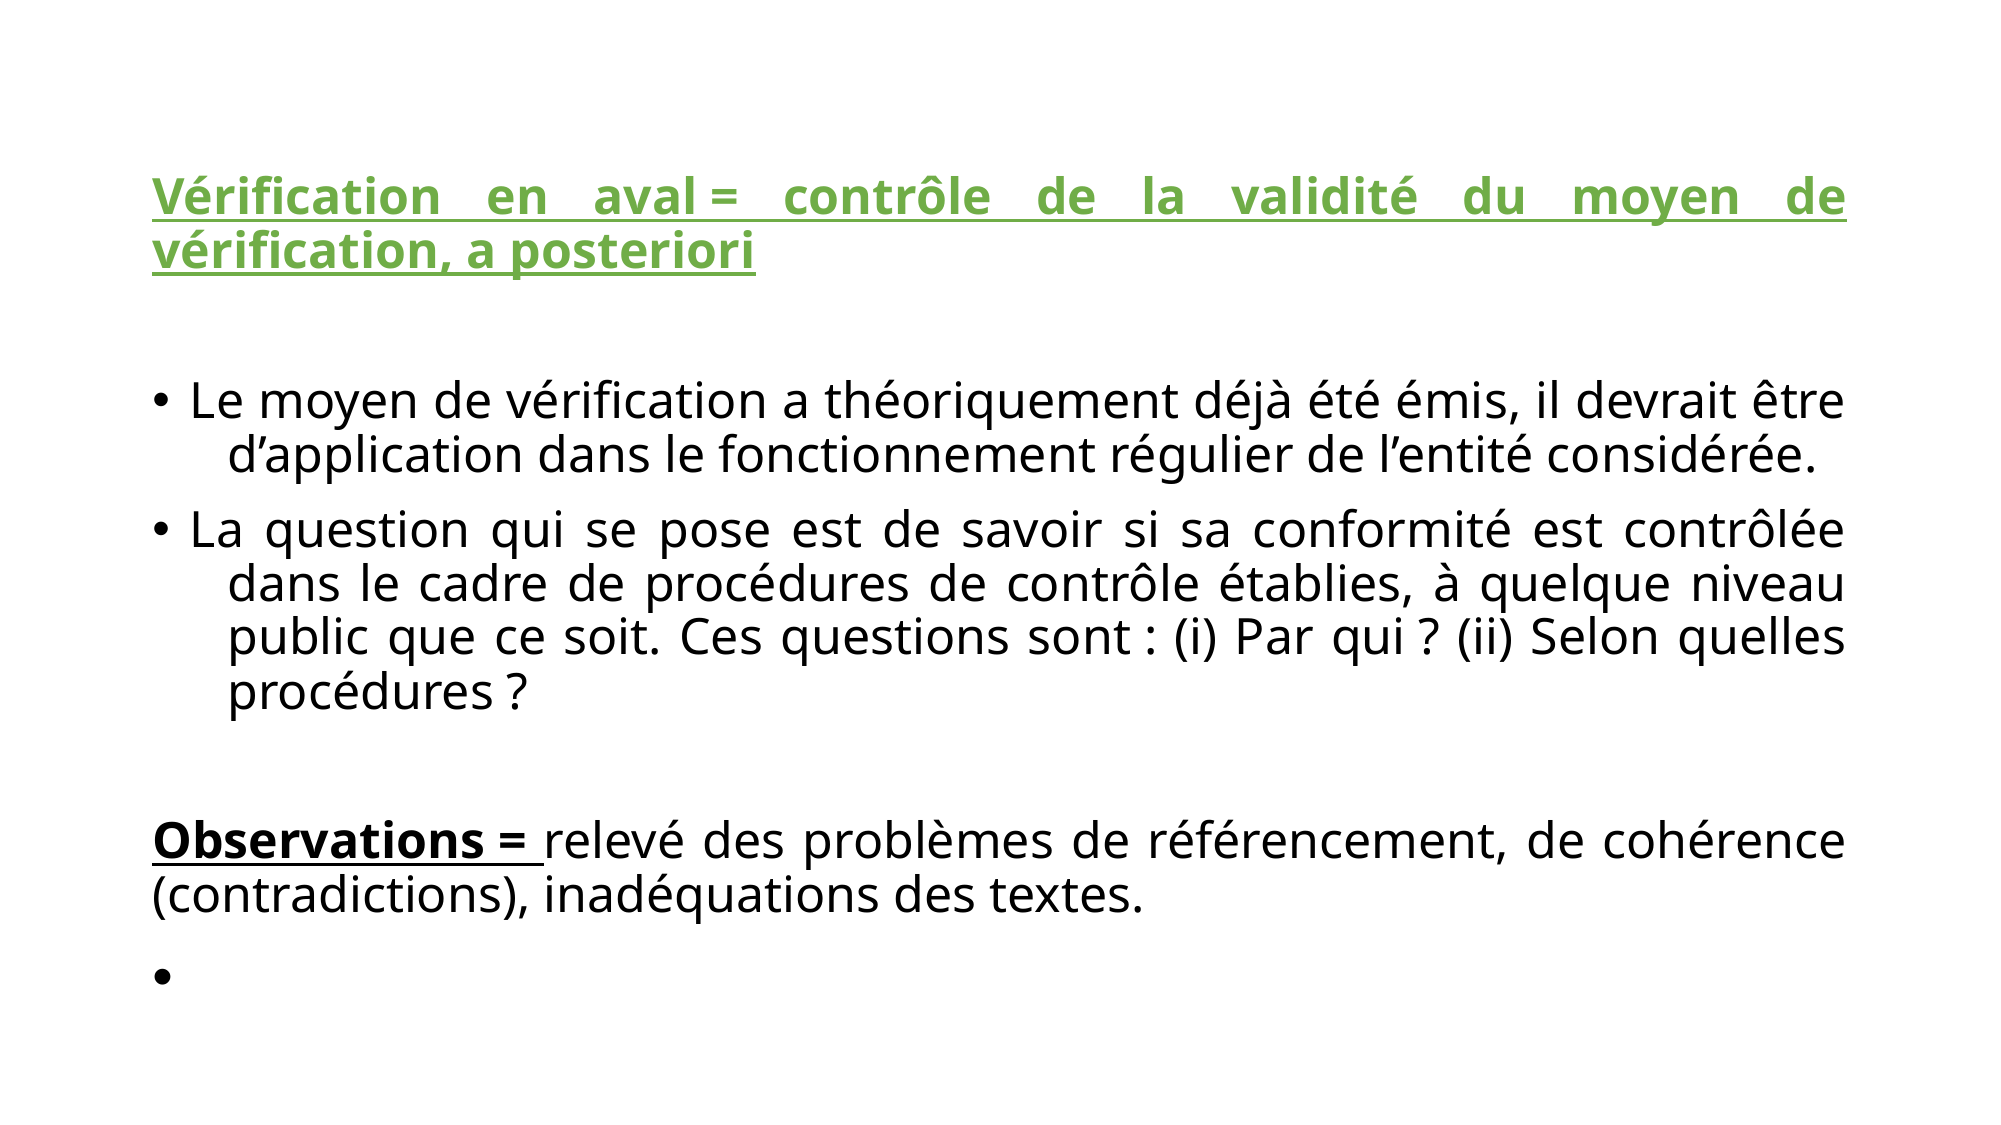

# Vérification en aval = contrôle de la validité du moyen de vérification, a posteriori
Le moyen de vérification a théoriquement déjà été émis, il devrait être d’application dans le fonctionnement régulier de l’entité considérée.
La question qui se pose est de savoir si sa conformité est contrôlée dans le cadre de procédures de contrôle établies, à quelque niveau public que ce soit. Ces questions sont : (i) Par qui ? (ii) Selon quelles procédures ?
Observations = relevé des problèmes de référencement, de cohérence (contradictions), inadéquations des textes.